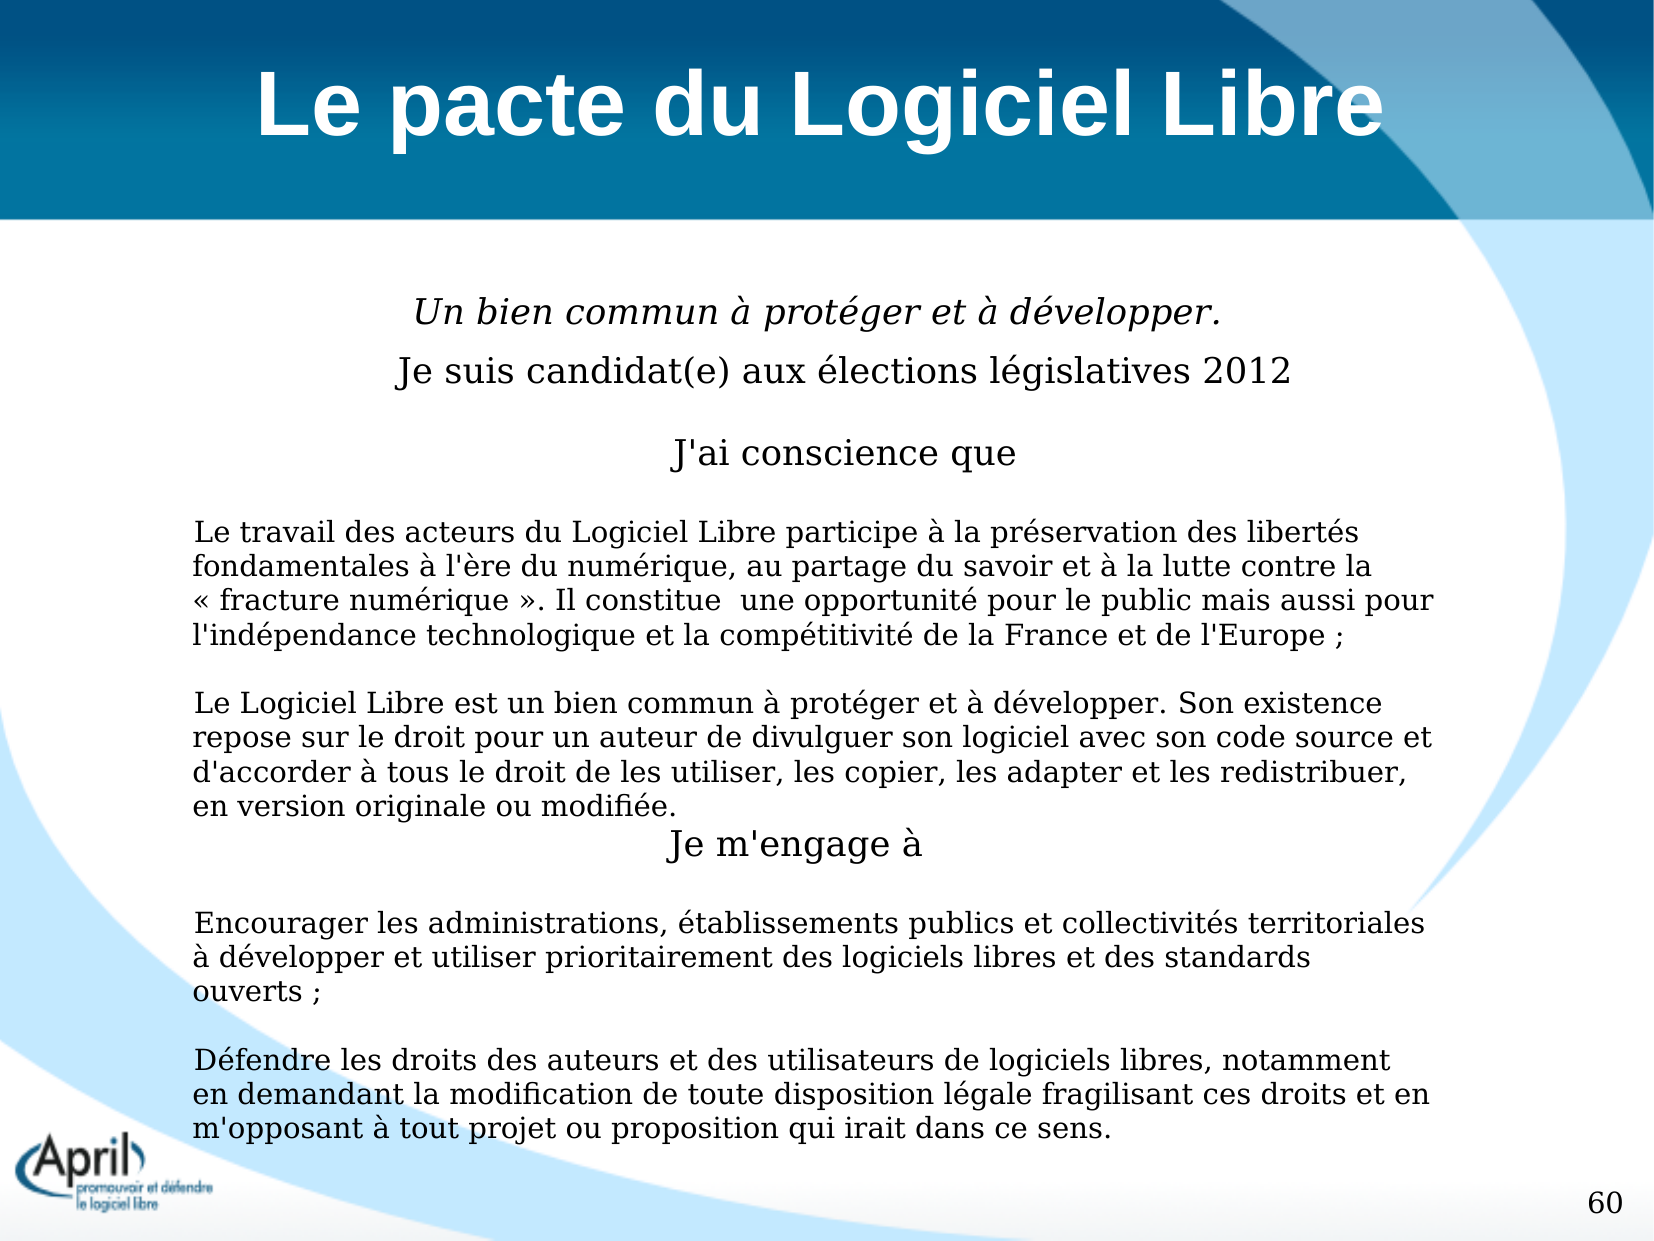

# Le pacte du Logiciel Libre
Un bien commun à protéger et à développer.
Je suis candidat(e) aux élections législatives 2012
J'ai conscience que
 Le travail des acteurs du Logiciel Libre participe à la préservation des libertés fondamentales à l'ère du numérique, au partage du savoir et à la lutte contre la « fracture numérique ». Il constitue une opportunité pour le public mais aussi pour l'indépendance technologique et la compétitivité de la France et de l'Europe ;
 Le Logiciel Libre est un bien commun à protéger et à développer. Son existence repose sur le droit pour un auteur de divulguer son logiciel avec son code source et d'accorder à tous le droit de les utiliser, les copier, les adapter et les redistribuer, en version originale ou modifiée.
Je m'engage à
 Encourager les administrations, établissements publics et collectivités territoriales à développer et utiliser prioritairement des logiciels libres et des standards ouverts ;
 Défendre les droits des auteurs et des utilisateurs de logiciels libres, notamment en demandant la modification de toute disposition légale fragilisant ces droits et en m'opposant à tout projet ou proposition qui irait dans ce sens.
60